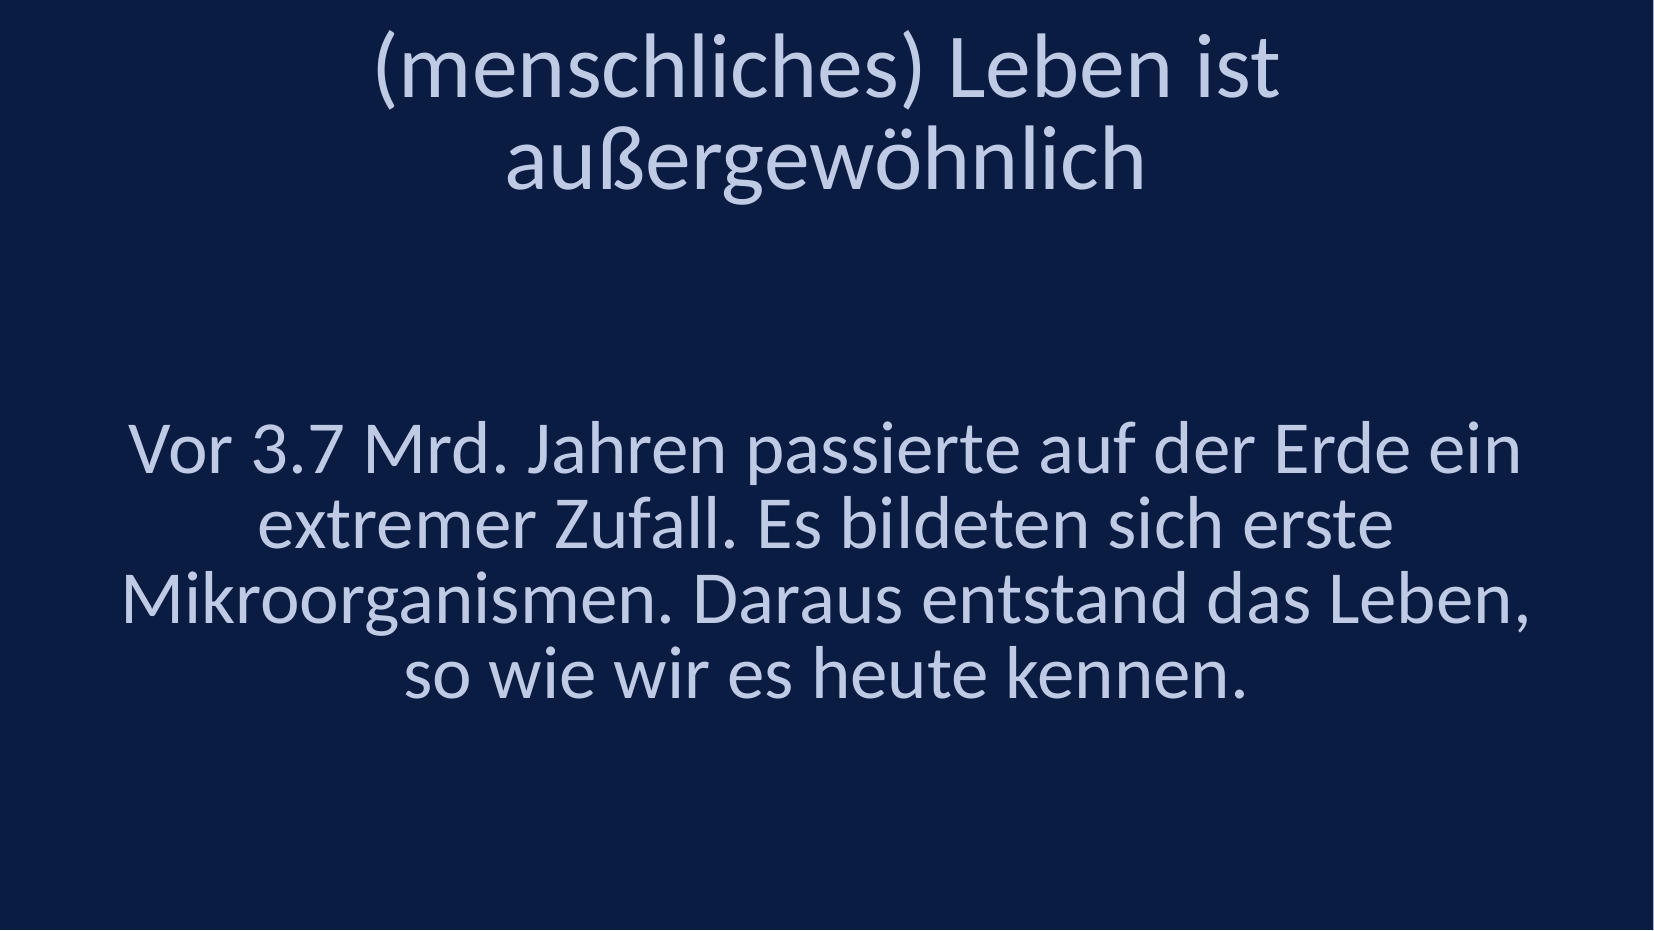

# (menschliches) Leben ist außergewöhnlich
Vor 3.7 Mrd. Jahren passierte auf der Erde ein extremer Zufall. Es bildeten sich erste Mikroorganismen. Daraus entstand das Leben, so wie wir es heute kennen.